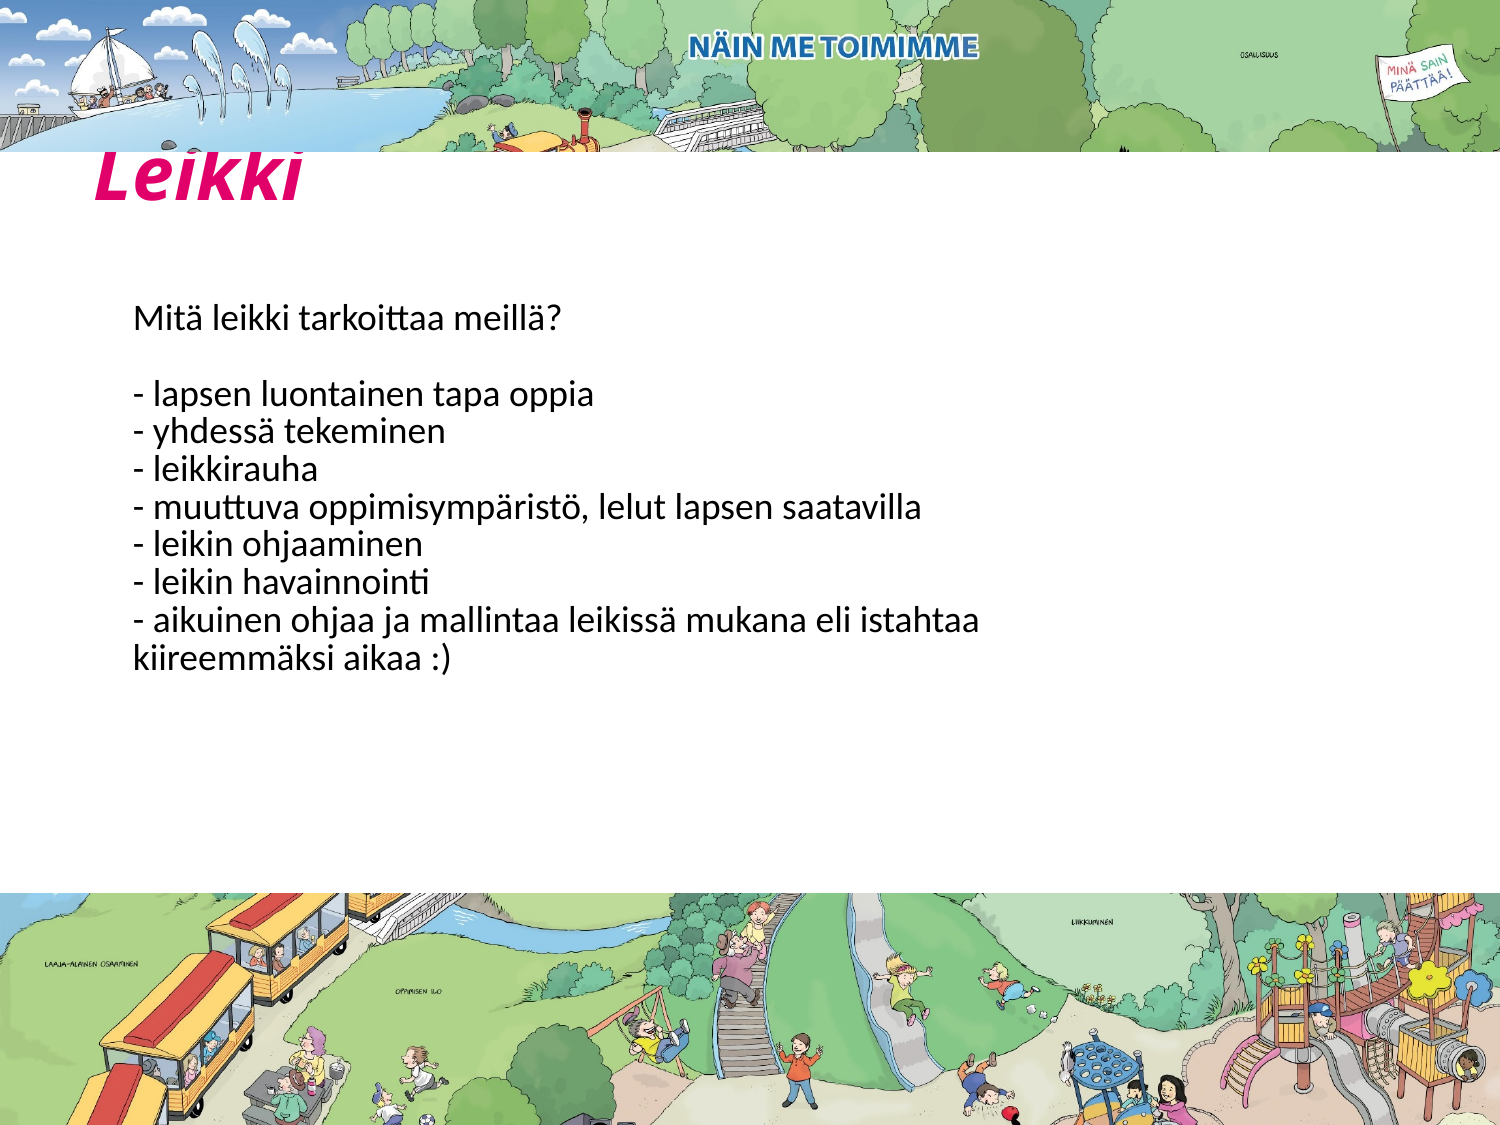

# Leikki
Mitä leikki tarkoittaa meillä?
- lapsen luontainen tapa oppia
- yhdessä tekeminen
- leikkirauha
- muuttuva oppimisympäristö, lelut lapsen saatavilla
- leikin ohjaaminen
- leikin havainnointi
- aikuinen ohjaa ja mallintaa leikissä mukana eli istahtaa kiireemmäksi aikaa :)